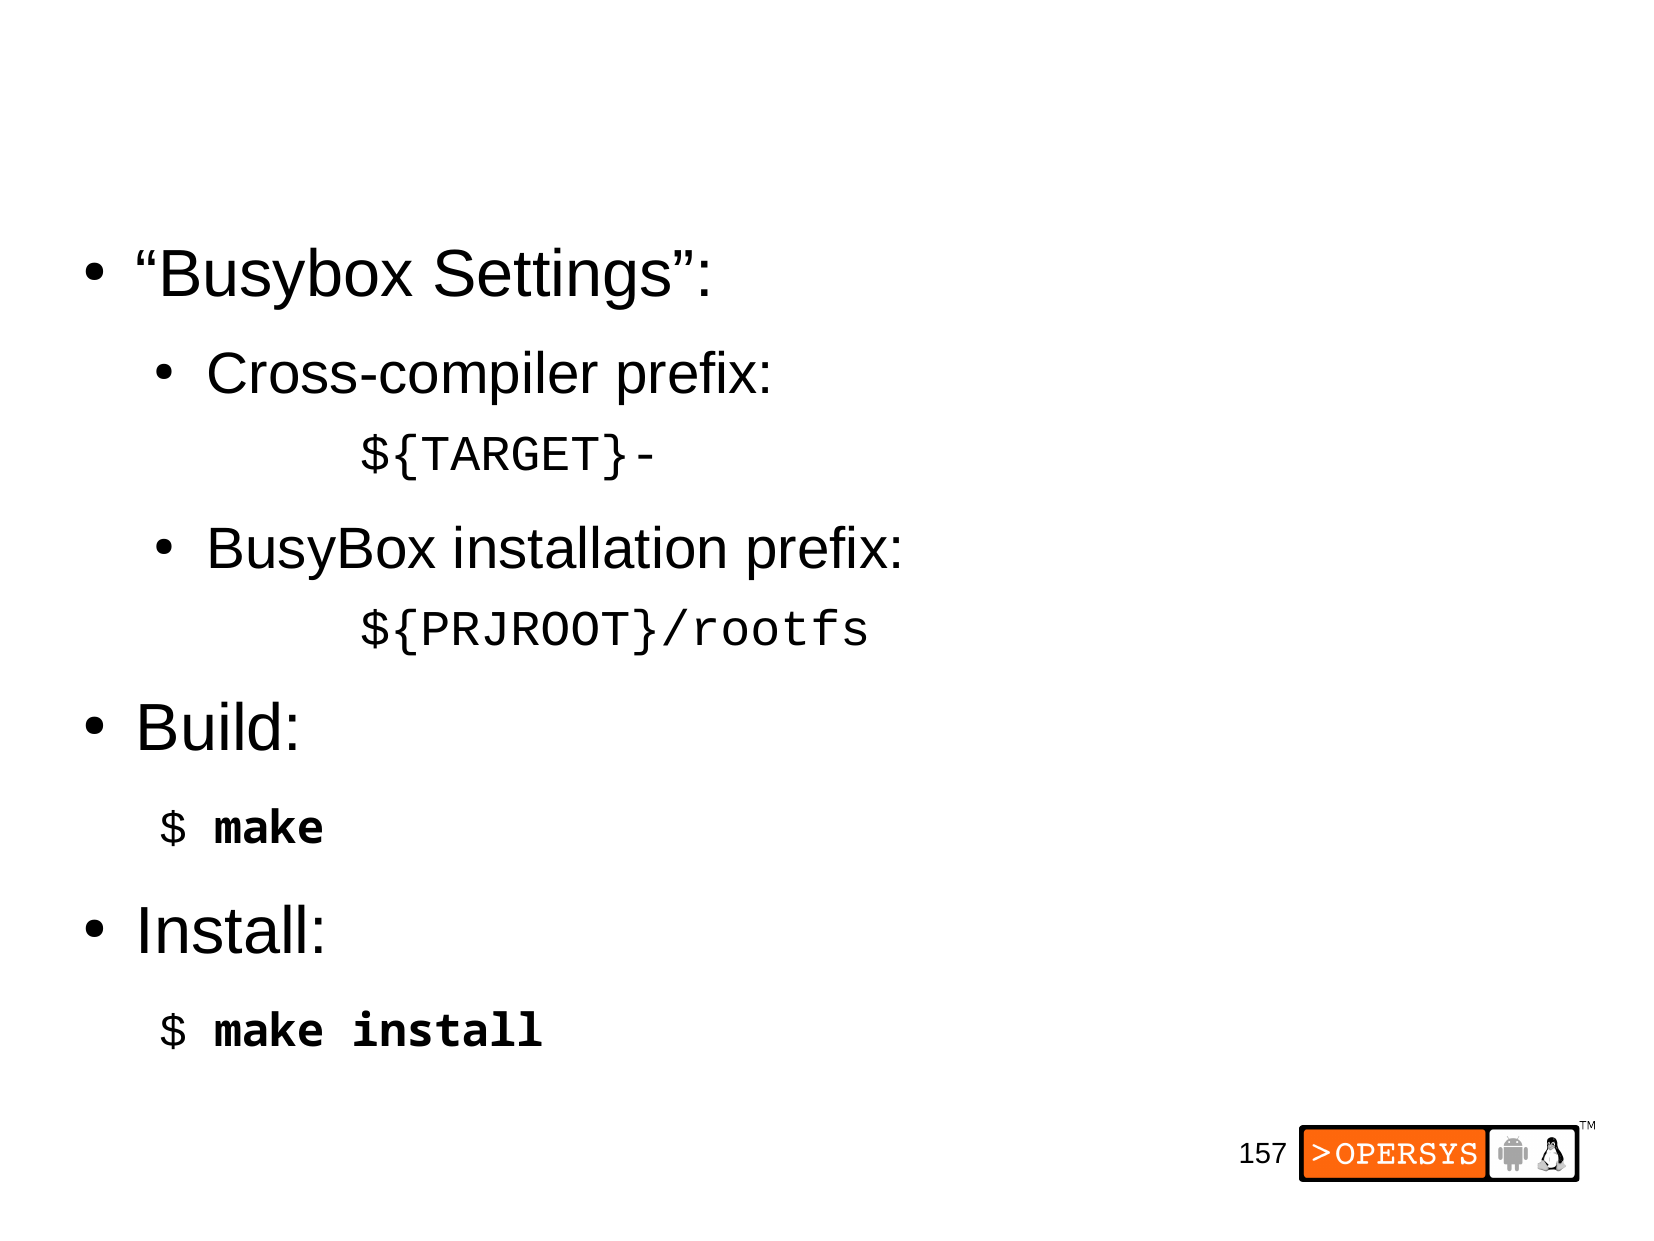

# “Busybox Settings”:
Cross-compiler prefix:
${TARGET}-
BusyBox installation prefix:
${PRJROOT}/rootfs
Build:
$ make
Install:
$ make install